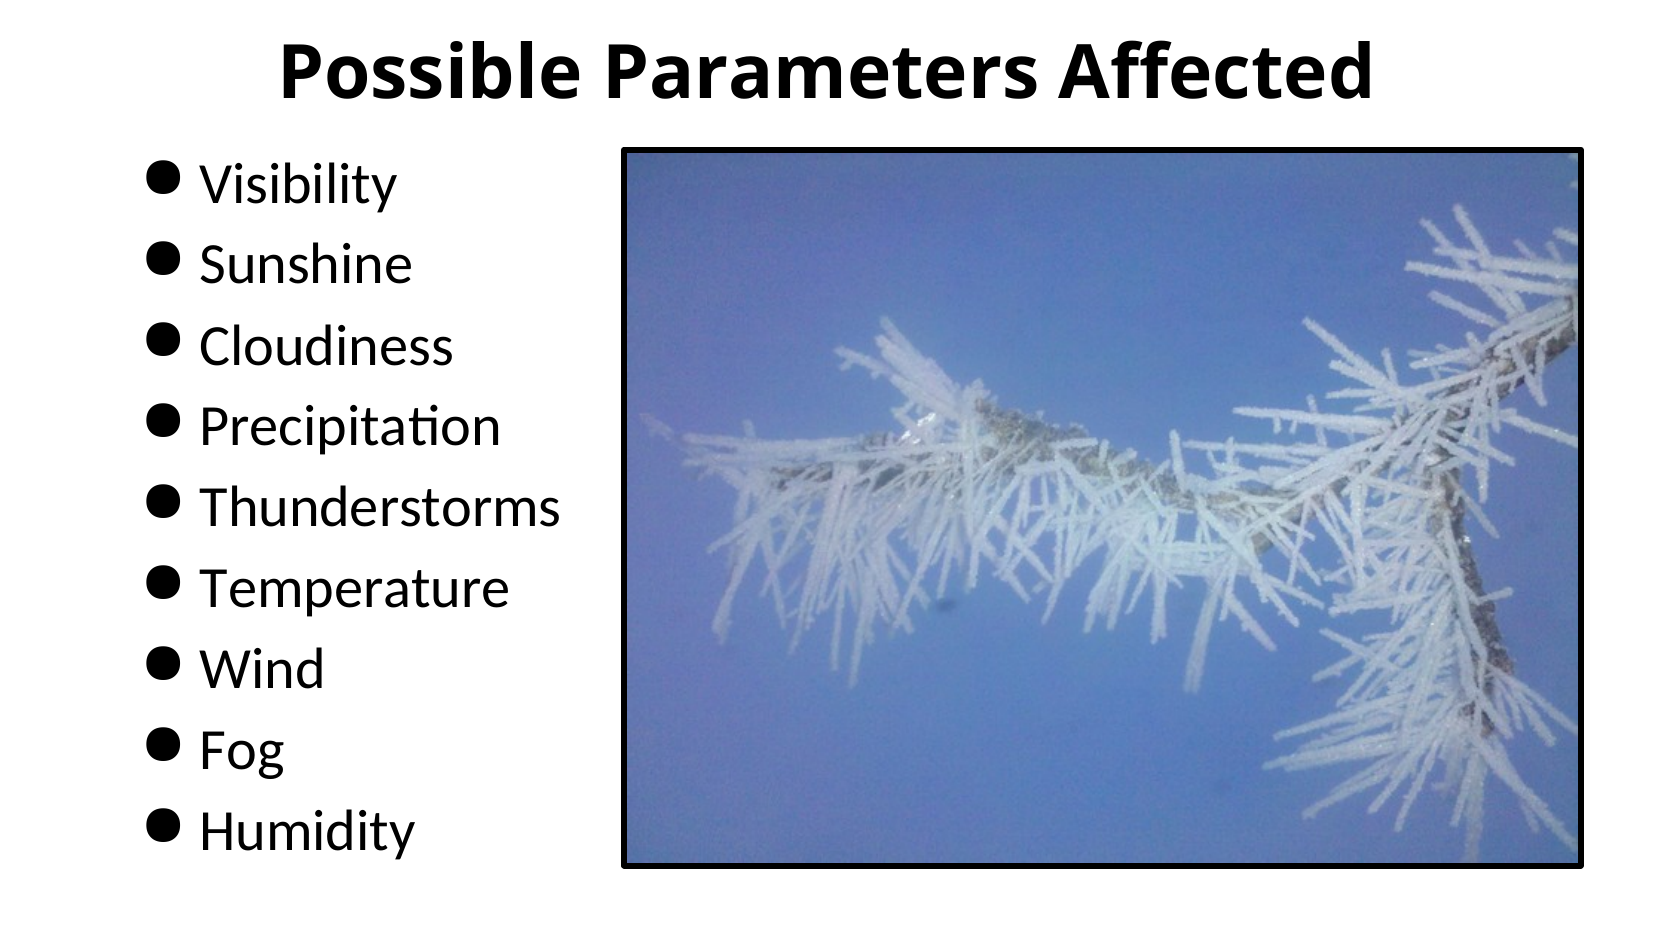

# Possible Parameters Affected
 Visibility
 Sunshine
 Cloudiness
 Precipitation
 Thunderstorms
 Temperature
 Wind
 Fog
 Humidity